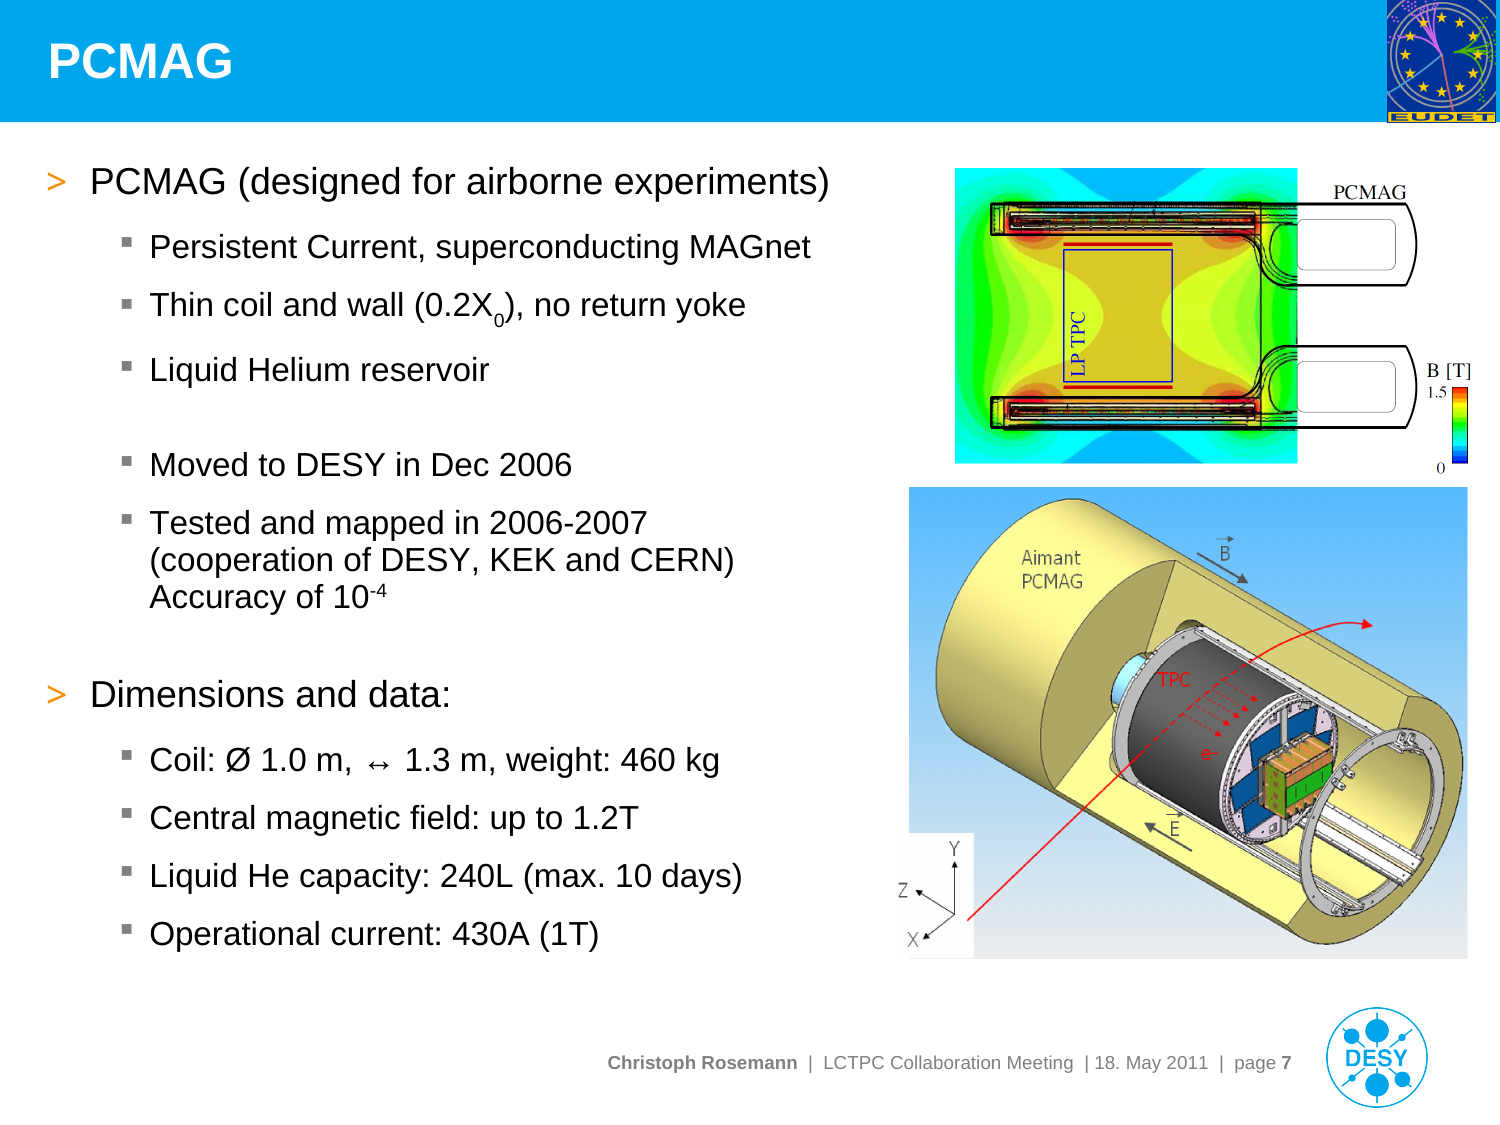

# PCMAG
PCMAG (designed for airborne experiments)
Persistent Current, superconducting MAGnet
Thin coil and wall (0.2X0), no return yoke
Liquid Helium reservoir
Moved to DESY in Dec 2006
Tested and mapped in 2006-2007
(cooperation of DESY, KEK and CERN)
Accuracy of 10-4
Dimensions and data:
Coil: Ø 1.0 m, ↔ 1.3 m, weight: 460 kg
Central magnetic field: up to 1.2T
Liquid He capacity: 240L (max. 10 days)
Operational current: 430A (1T)